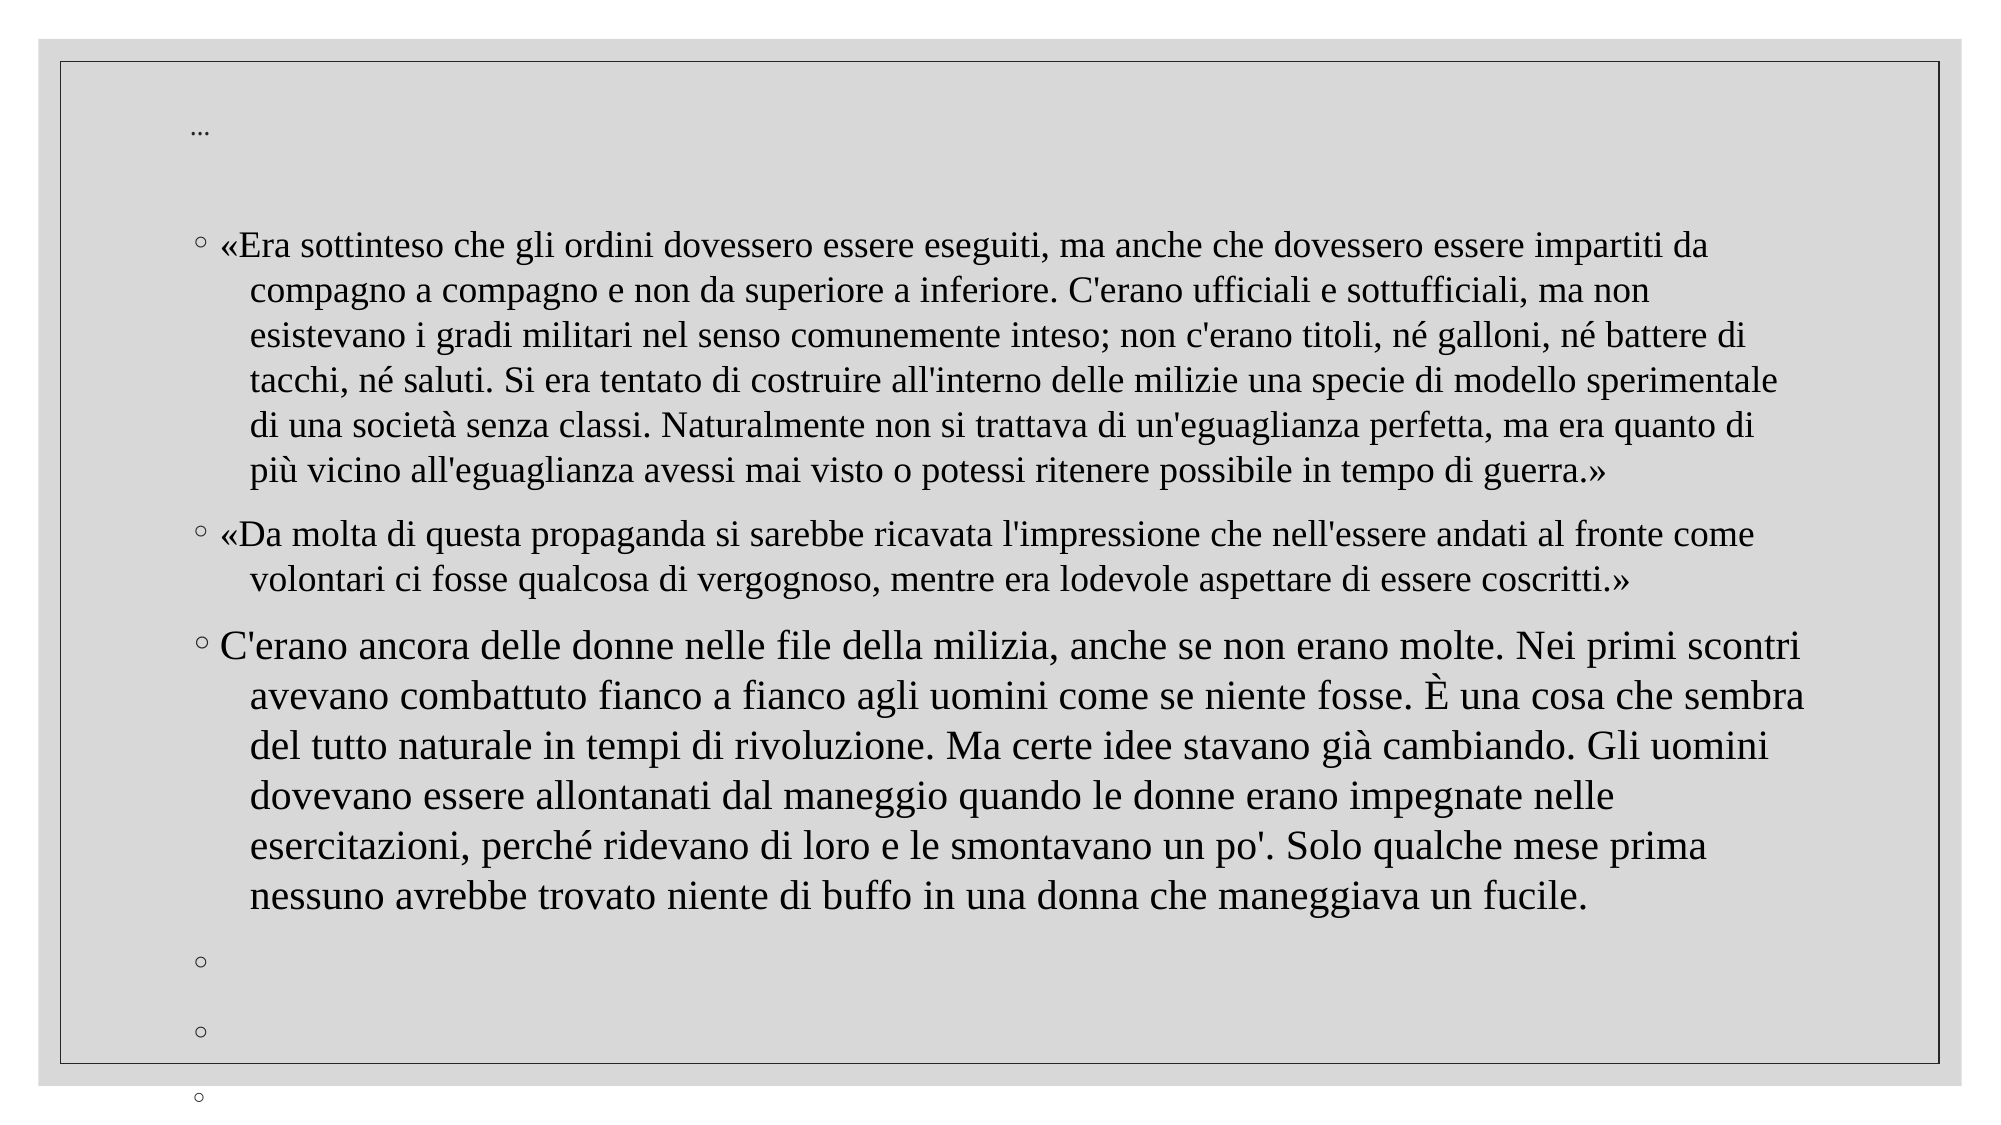

# …
«Era sottinteso che gli ordini dovessero essere eseguiti, ma anche che dovessero essere impartiti da compagno a compagno e non da superiore a inferiore. C'erano ufficiali e sottufficiali, ma non esistevano i gradi militari nel senso comunemente inteso; non c'erano titoli, né galloni, né battere di tacchi, né saluti. Si era tentato di costruire all'interno delle milizie una specie di modello sperimentale di una società senza classi. Naturalmente non si trattava di un'eguaglianza perfetta, ma era quanto di più vicino all'eguaglianza avessi mai visto o potessi ritenere possibile in tempo di guerra.»
«Da molta di questa propaganda si sarebbe ricavata l'impressione che nell'essere andati al fronte come volontari ci fosse qualcosa di vergognoso, mentre era lodevole aspettare di essere coscritti.»
C'erano ancora delle donne nelle file della milizia, anche se non erano molte. Nei primi scontri avevano combattuto fianco a fianco agli uomini come se niente fosse. È una cosa che sembra del tutto naturale in tempi di rivoluzione. Ma certe idee stavano già cambiando. Gli uomini dovevano essere allontanati dal maneggio quando le donne erano impegnate nelle esercitazioni, perché ridevano di loro e le smontavano un po'. Solo qualche mese prima nessuno avrebbe trovato niente di buffo in una donna che maneggiava un fucile.